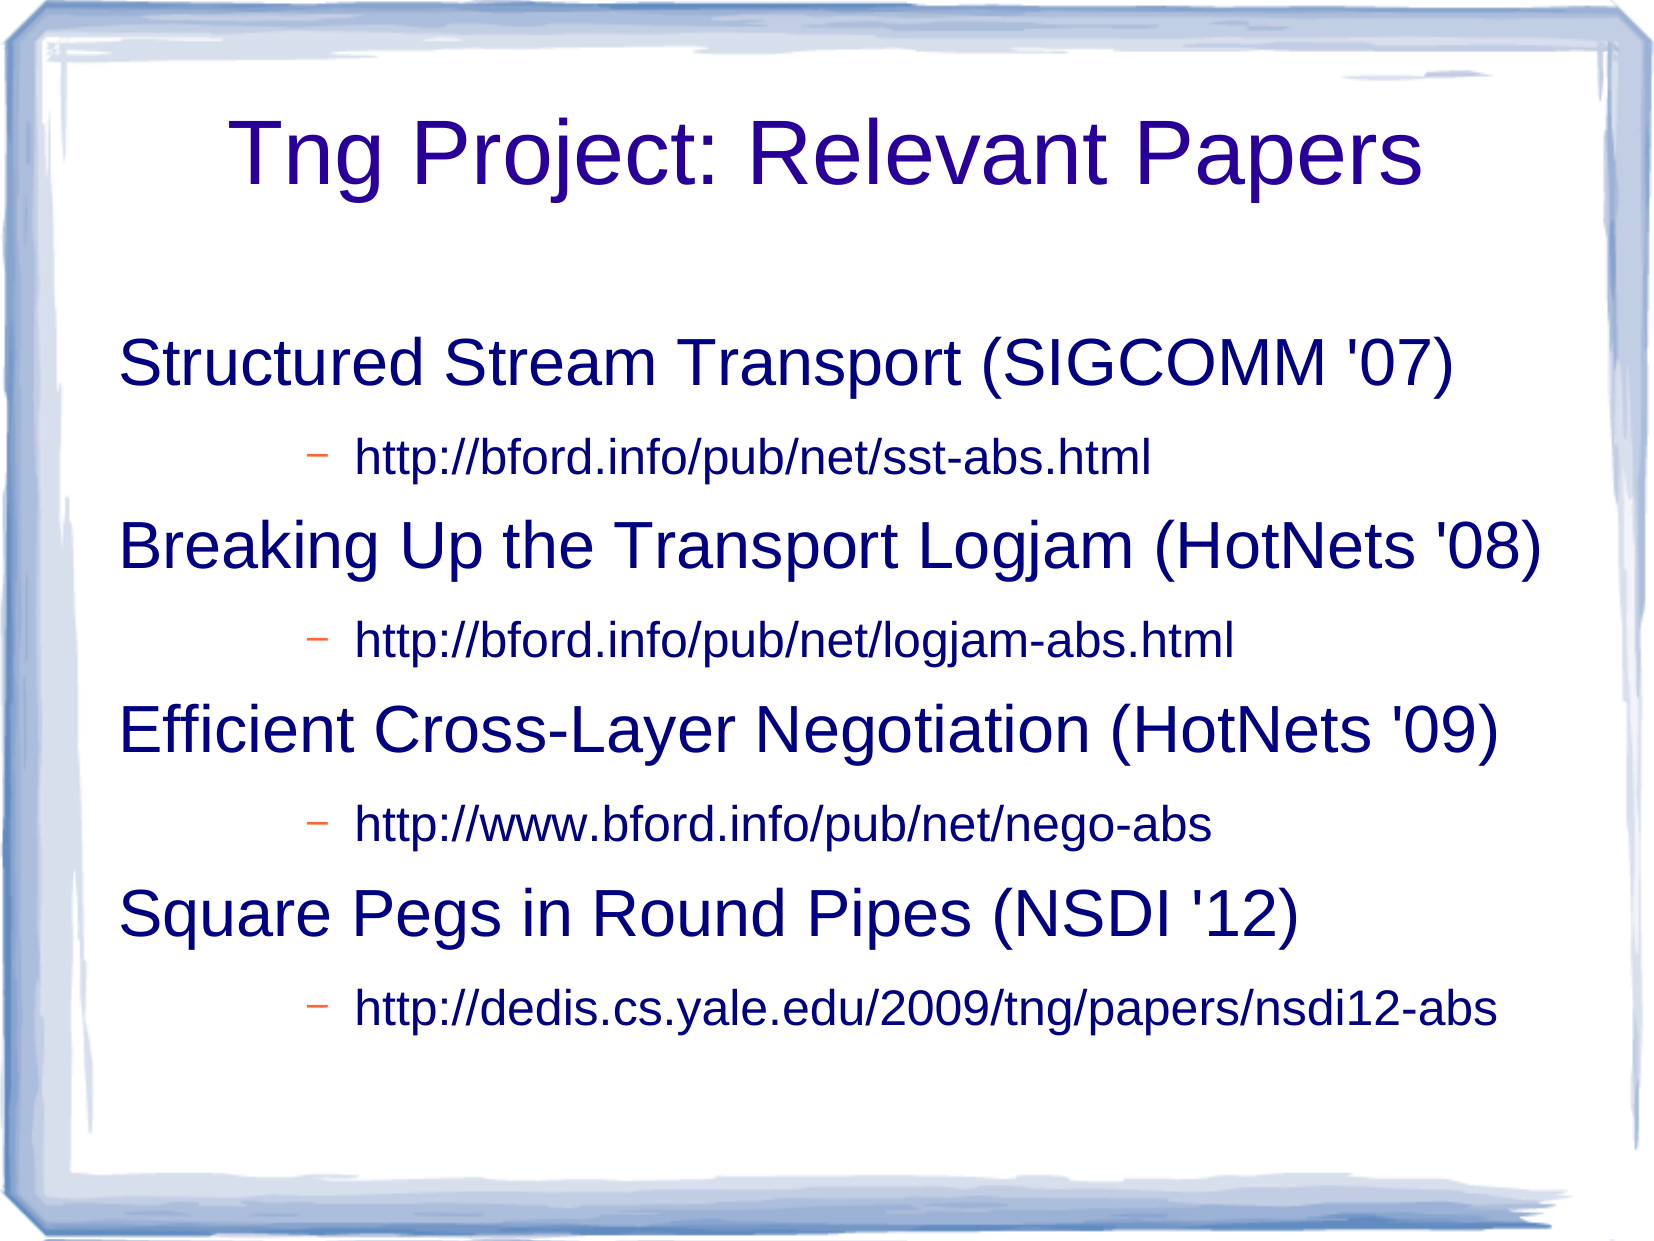

# Tng Project: Relevant Papers
Structured Stream Transport (SIGCOMM '07)
http://bford.info/pub/net/sst-abs.html
Breaking Up the Transport Logjam (HotNets '08)
http://bford.info/pub/net/logjam-abs.html
Efficient Cross-Layer Negotiation (HotNets '09)
http://www.bford.info/pub/net/nego-abs
Square Pegs in Round Pipes (NSDI '12)
http://dedis.cs.yale.edu/2009/tng/papers/nsdi12-abs